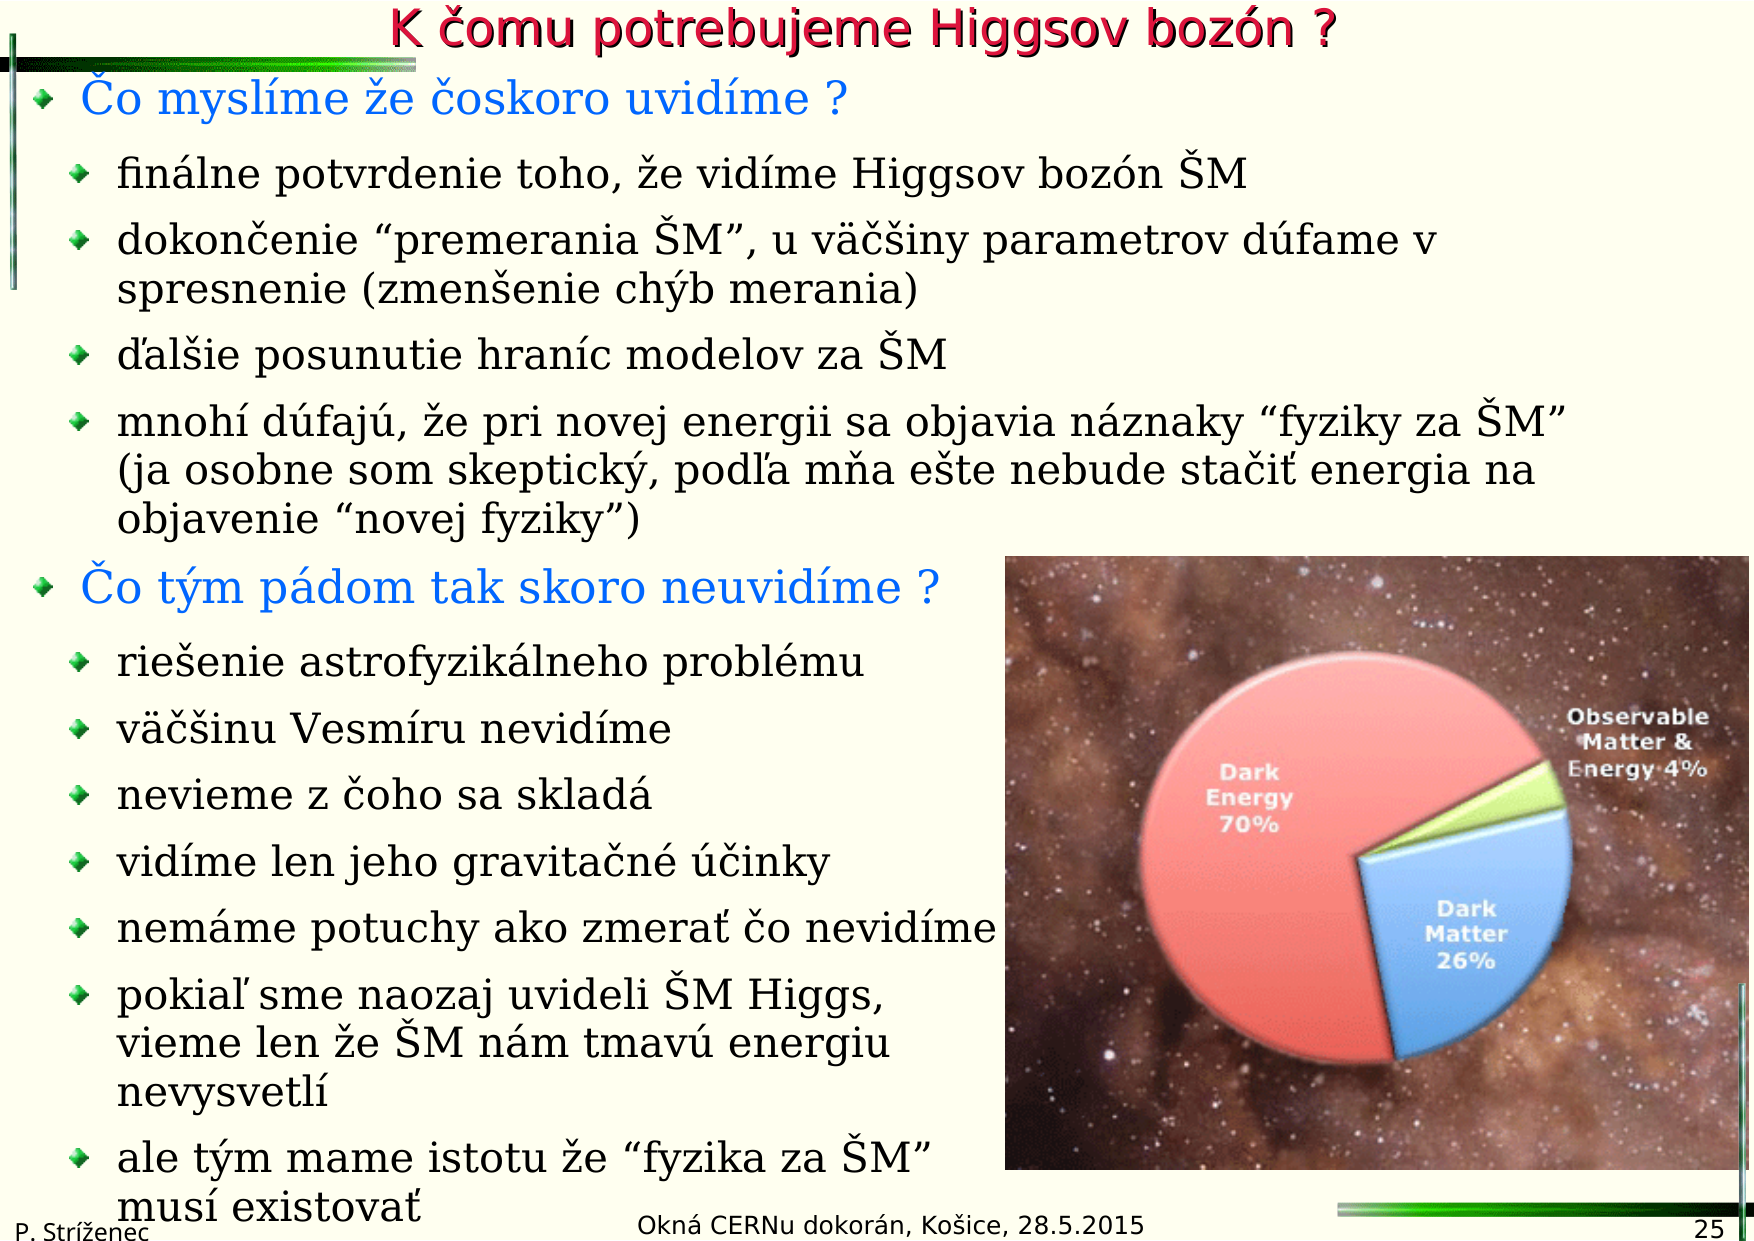

K čomu potrebujeme Higgsov bozón ?
# Čo myslíme že čoskoro uvidíme ?
finálne potvrdenie toho, že vidíme Higgsov bozón ŠM
dokončenie “premerania ŠM”, u väčšiny parametrov dúfame v spresnenie (zmenšenie chýb merania)
ďalšie posunutie hraníc modelov za ŠM
mnohí dúfajú, že pri novej energii sa objavia náznaky “fyziky za ŠM” (ja osobne som skeptický, podľa mňa ešte nebude stačiť energia na objavenie “novej fyziky”)
Čo tým pádom tak skoro neuvidíme ?
riešenie astrofyzikálneho problému
väčšinu Vesmíru nevidíme
nevieme z čoho sa skladá
vidíme len jeho gravitačné účinky
nemáme potuchy ako zmerať čo nevidíme
pokiaľ sme naozaj uvideli ŠM Higgs, vieme len že ŠM nám tmavú energiu nevysvetlí
ale tým mame istotu že “fyzika za ŠM” musí existovať
Okná CERNu dokorán, Košice, 28.5.2015
P. Stríženec